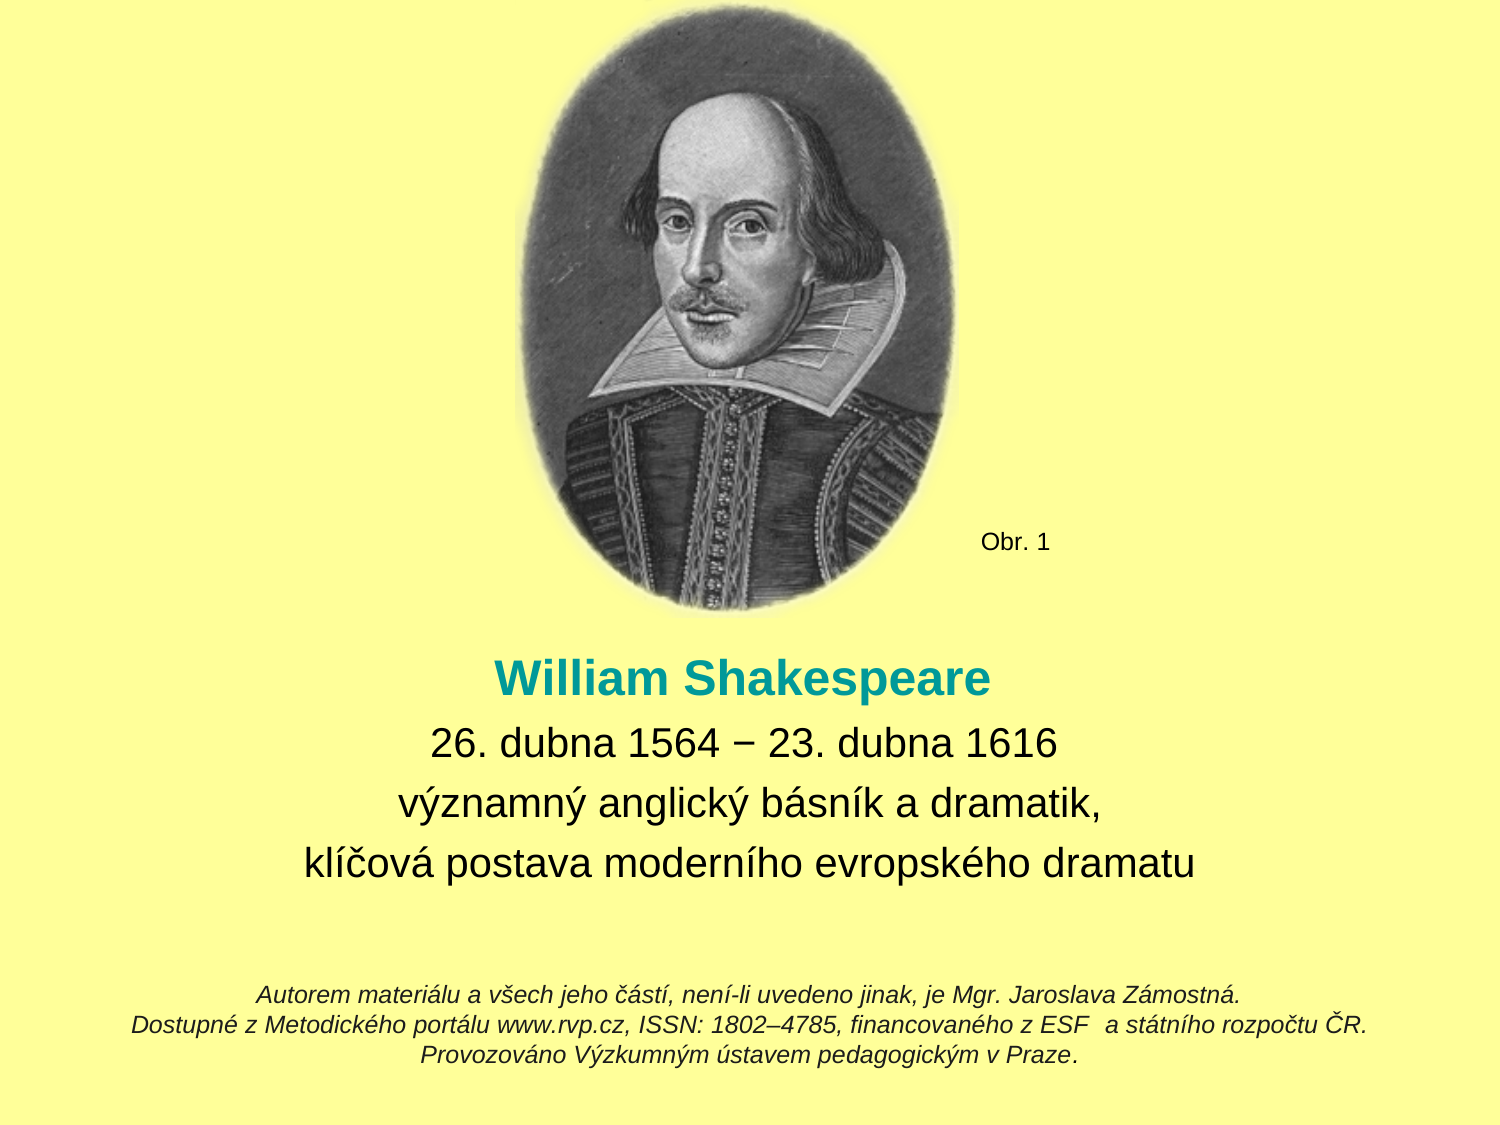

Obr. 1
William Shakespeare
26. dubna 1564 − 23. dubna 1616
 významný anglický básník a dramatik,
klíčová postava moderního evropského dramatu
Autorem materiálu a všech jeho částí, není-li uvedeno jinak, je Mgr. Jaroslava Zámostná.
Dostupné z Metodického portálu www.rvp.cz, ISSN: 1802–4785, financovaného z ESF a státního rozpočtu ČR.
Provozováno Výzkumným ústavem pedagogickým v Praze.